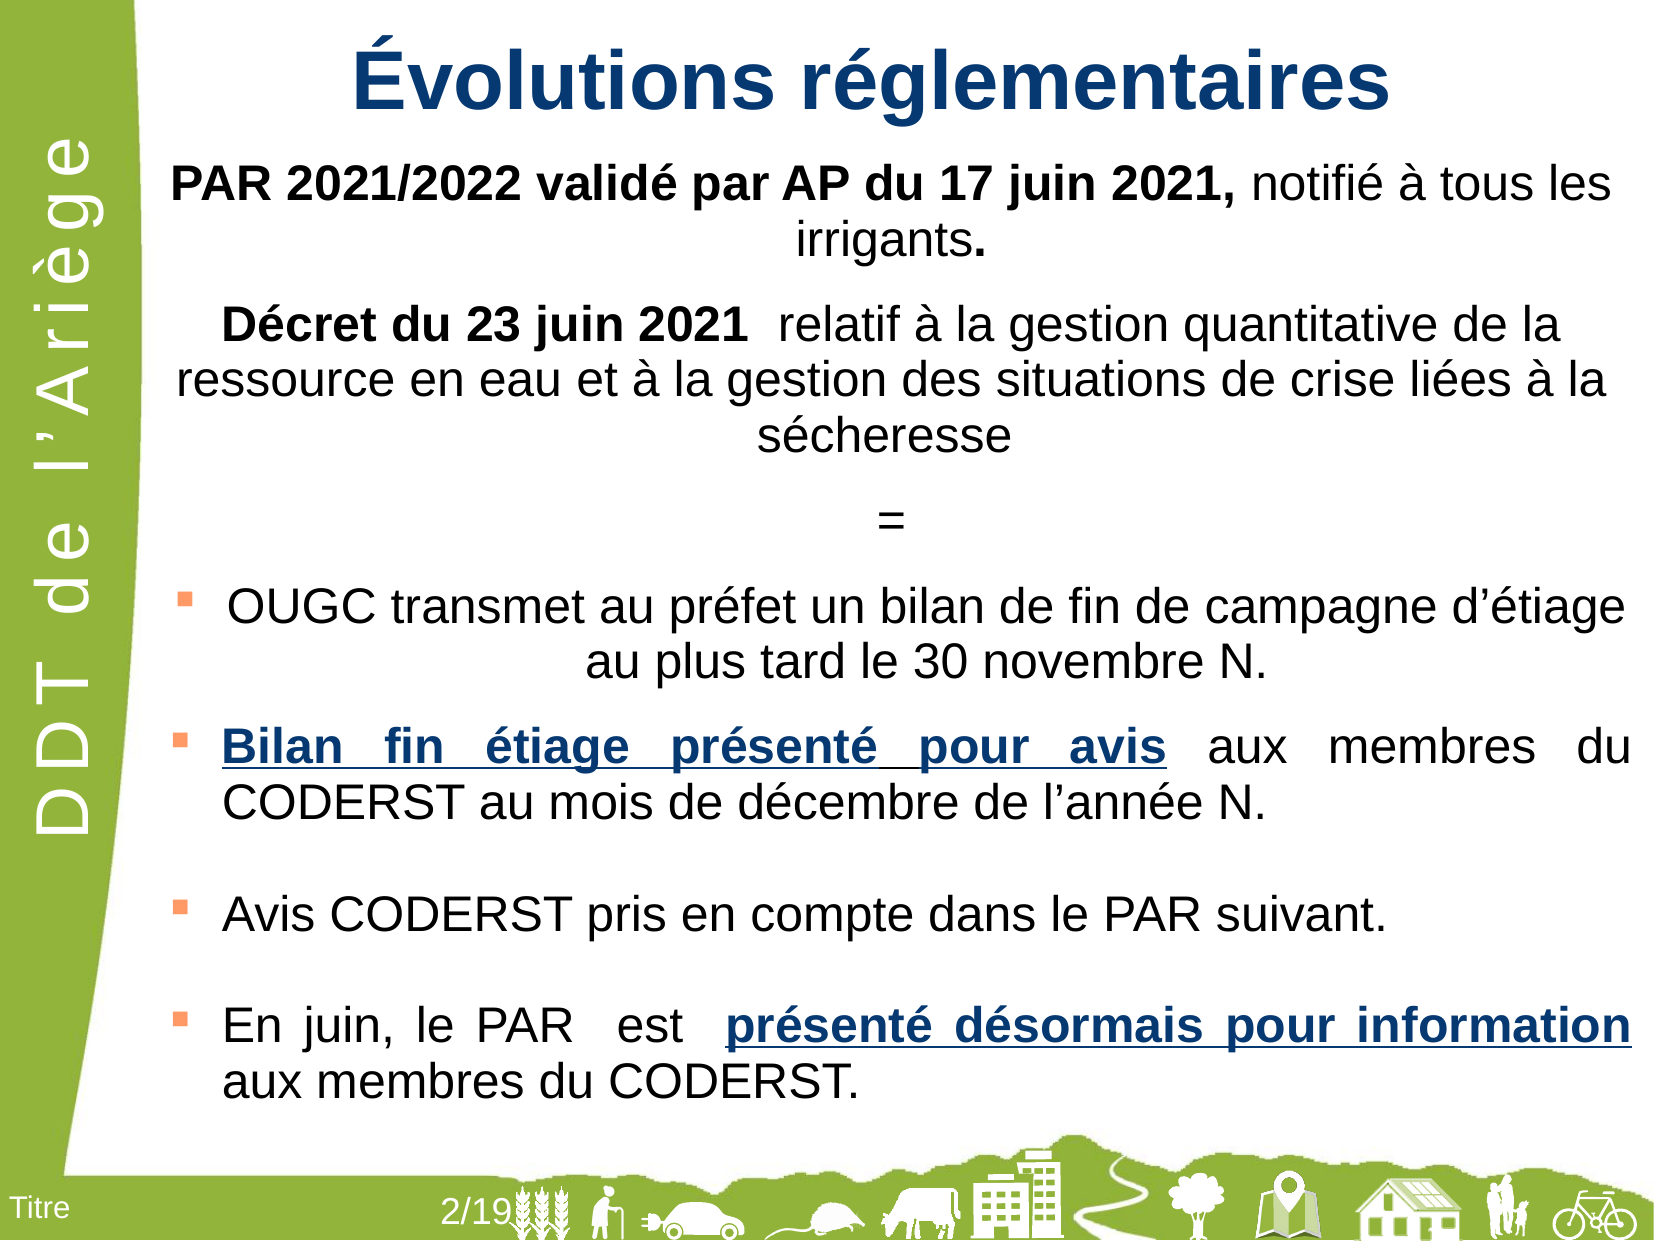

# Évolutions réglementaires
PAR 2021/2022 validé par AP du 17 juin 2021, notifié à tous les irrigants.
Décret du 23 juin 2021 relatif à la gestion quantitative de la ressource en eau et à la gestion des situations de crise liées à la sécheresse
=
OUGC transmet au préfet un bilan de fin de campagne d’étiage au plus tard le 30 novembre N.
Bilan fin étiage présenté pour avis aux membres du CODERST au mois de décembre de l’année N.
Avis CODERST pris en compte dans le PAR suivant.
En juin, le PAR est présenté désormais pour information aux membres du CODERST.
Titre